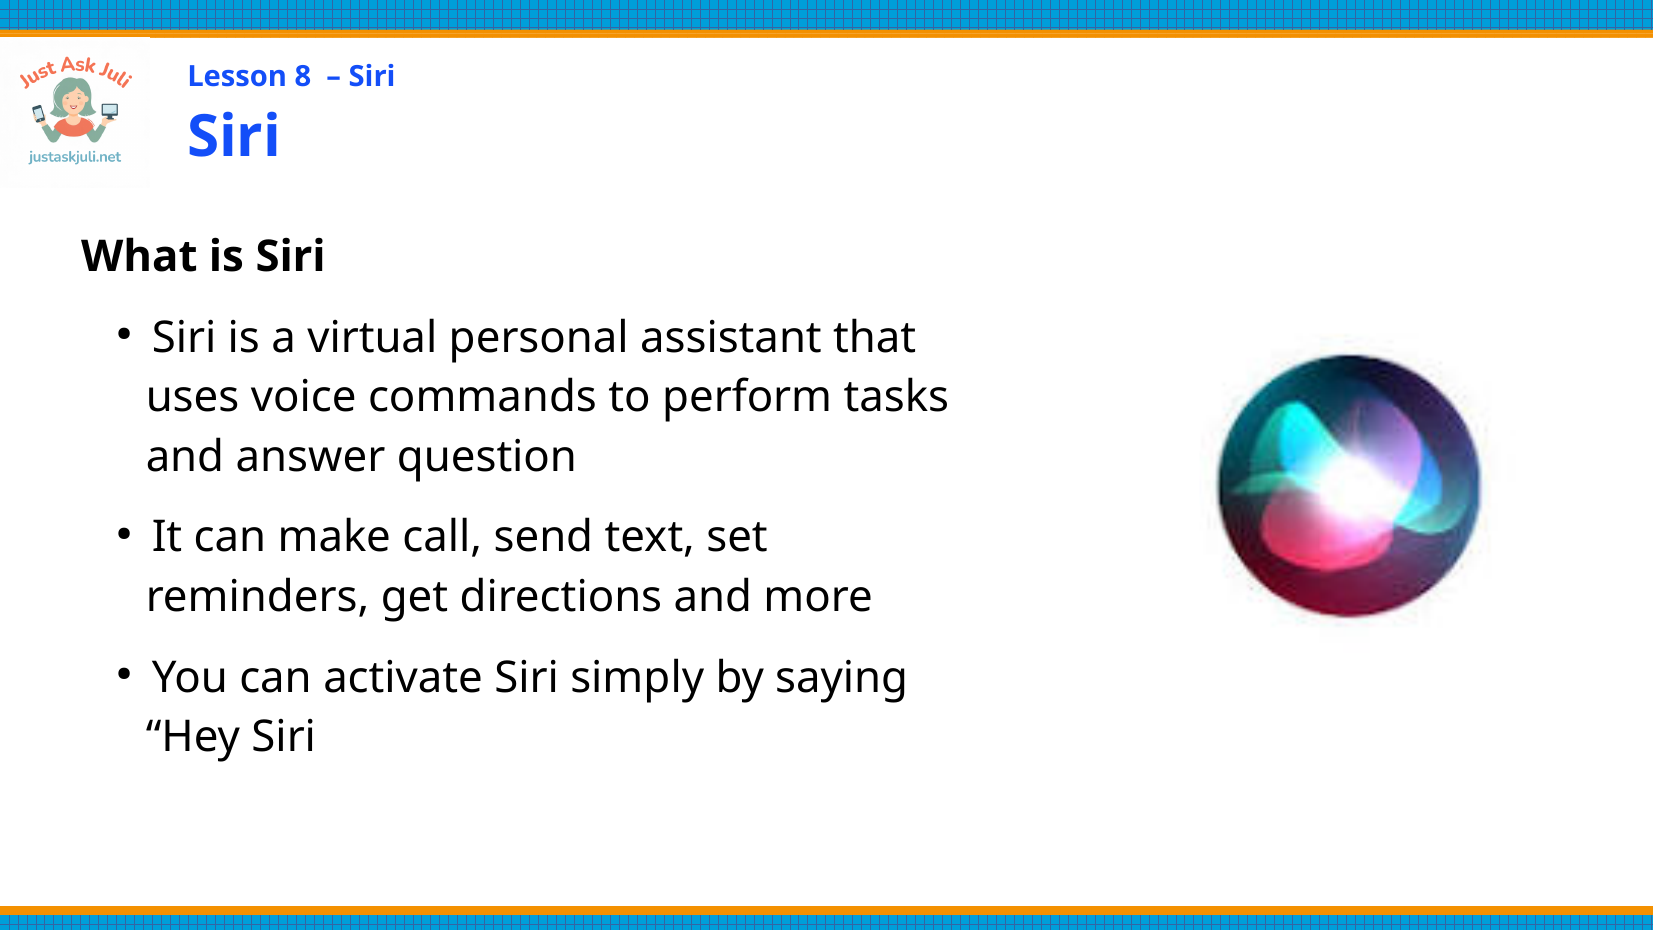

Lesson 8 – Siri
Siri
What is Siri
Siri is a virtual personal assistant that uses voice commands to perform tasks and answer question
It can make call, send text, set reminders, get directions and more
You can activate Siri simply by saying “Hey Siri